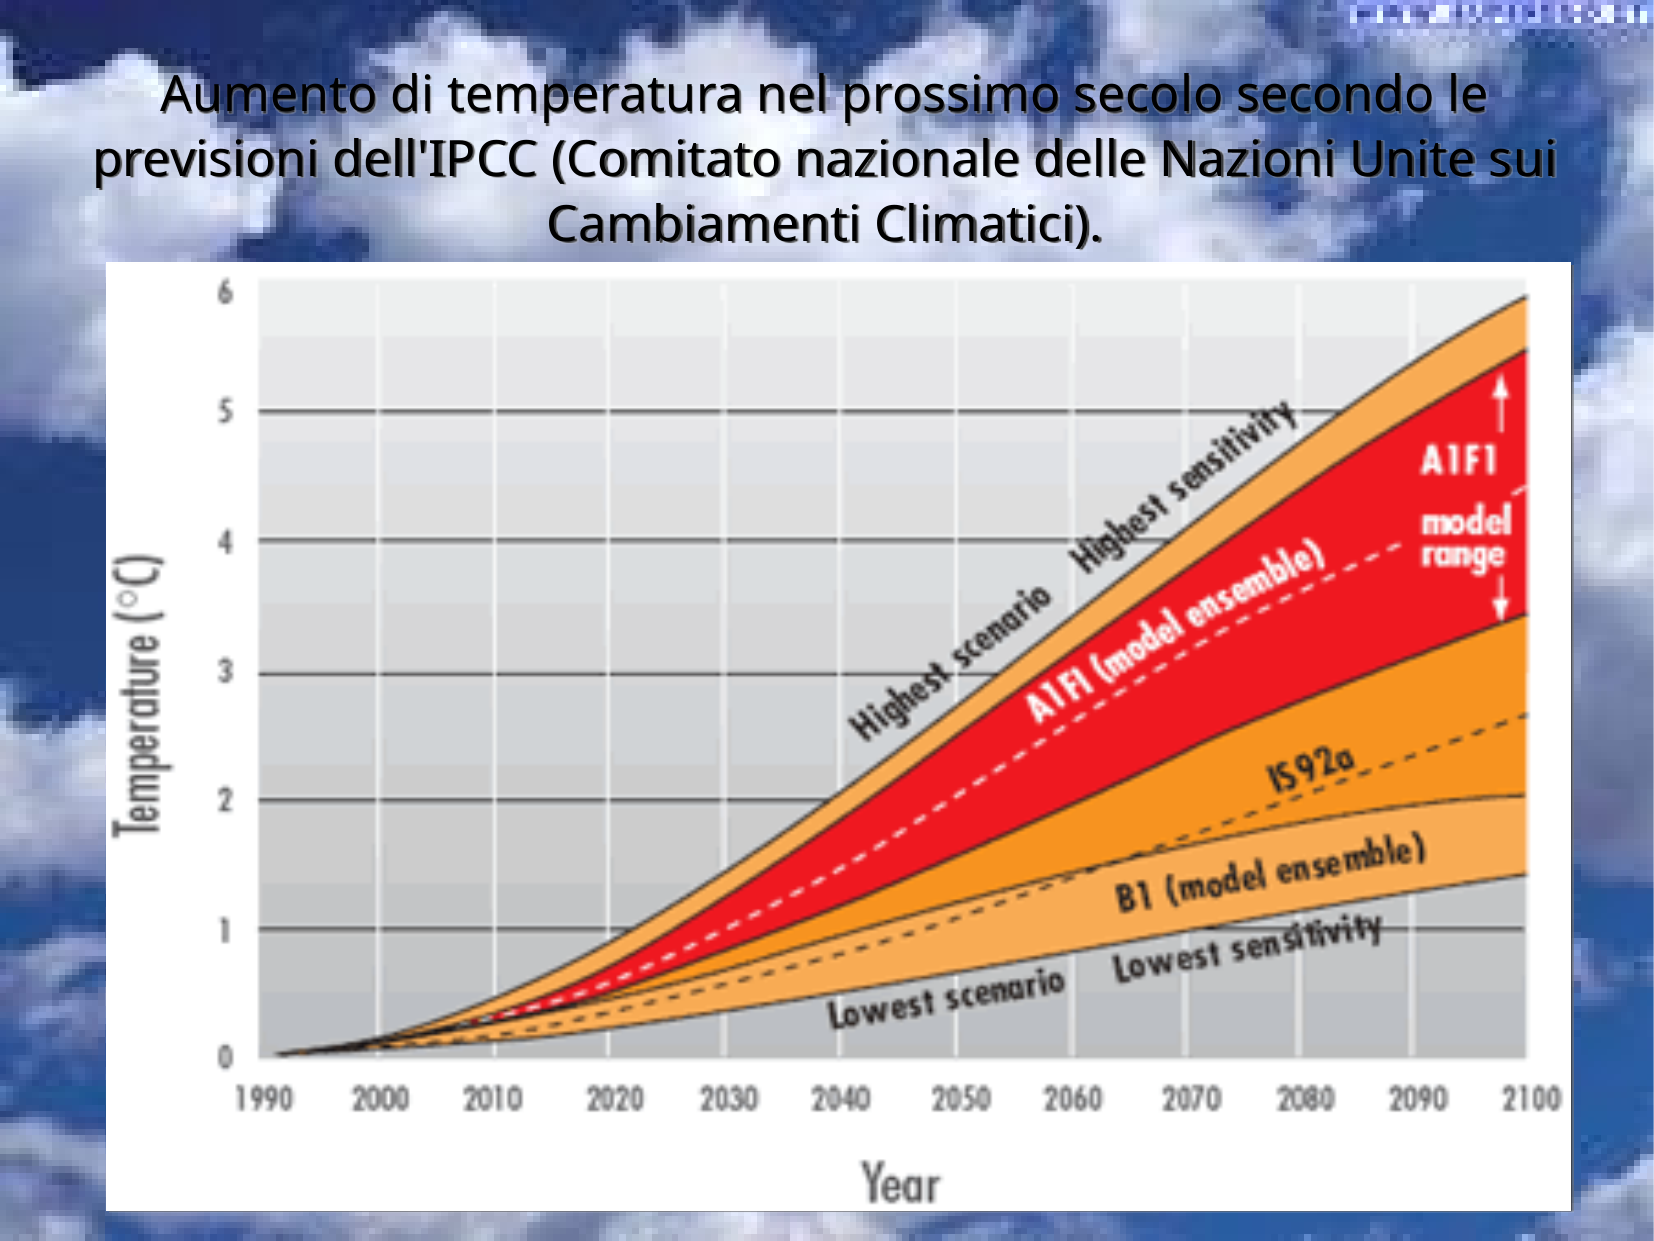

Aumento di temperatura nel prossimo secolo secondo le previsioni dell'IPCC (Comitato nazionale delle Nazioni Unite sui Cambiamenti Climatici).